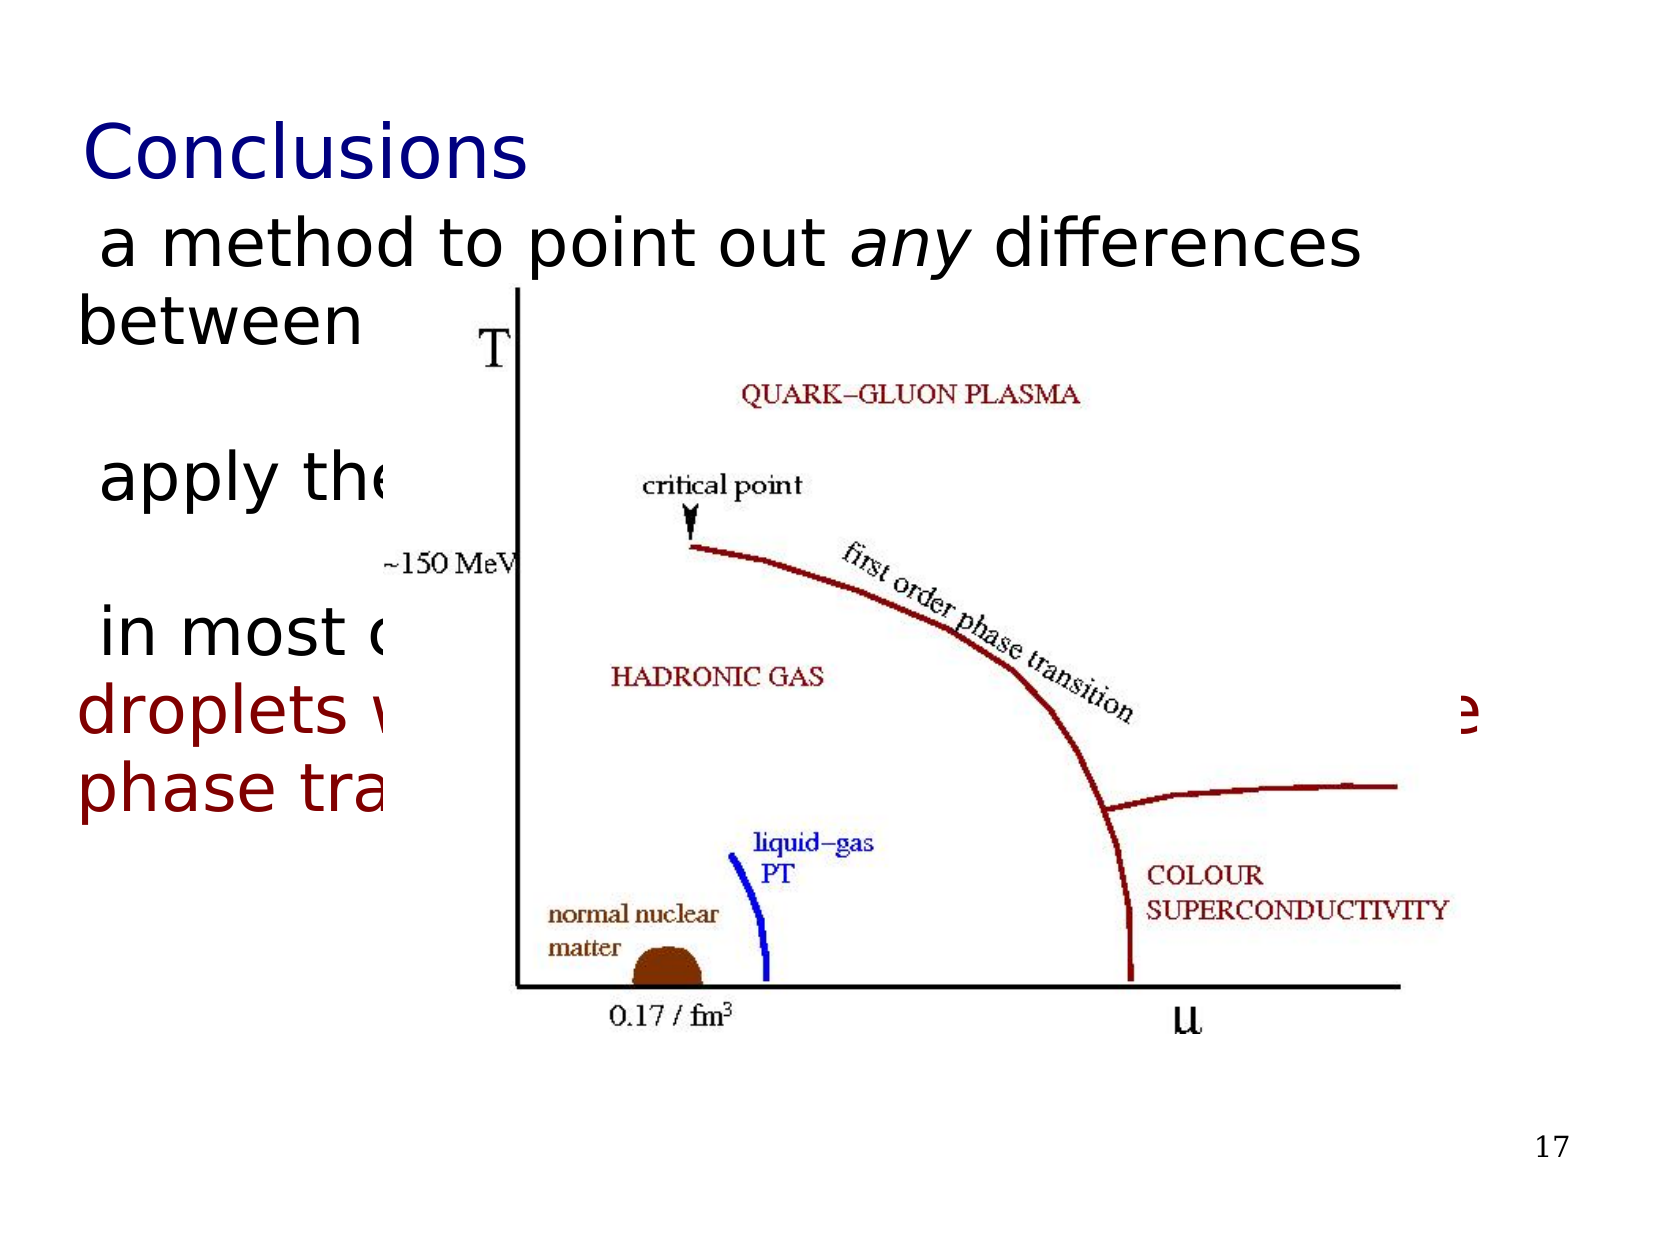

# Conclusions
 a method to point out any differences between individual events
 apply the method to data from NA49
 in most central data:
droplets would appear when we reach the phase transition line
Droplets hee
17